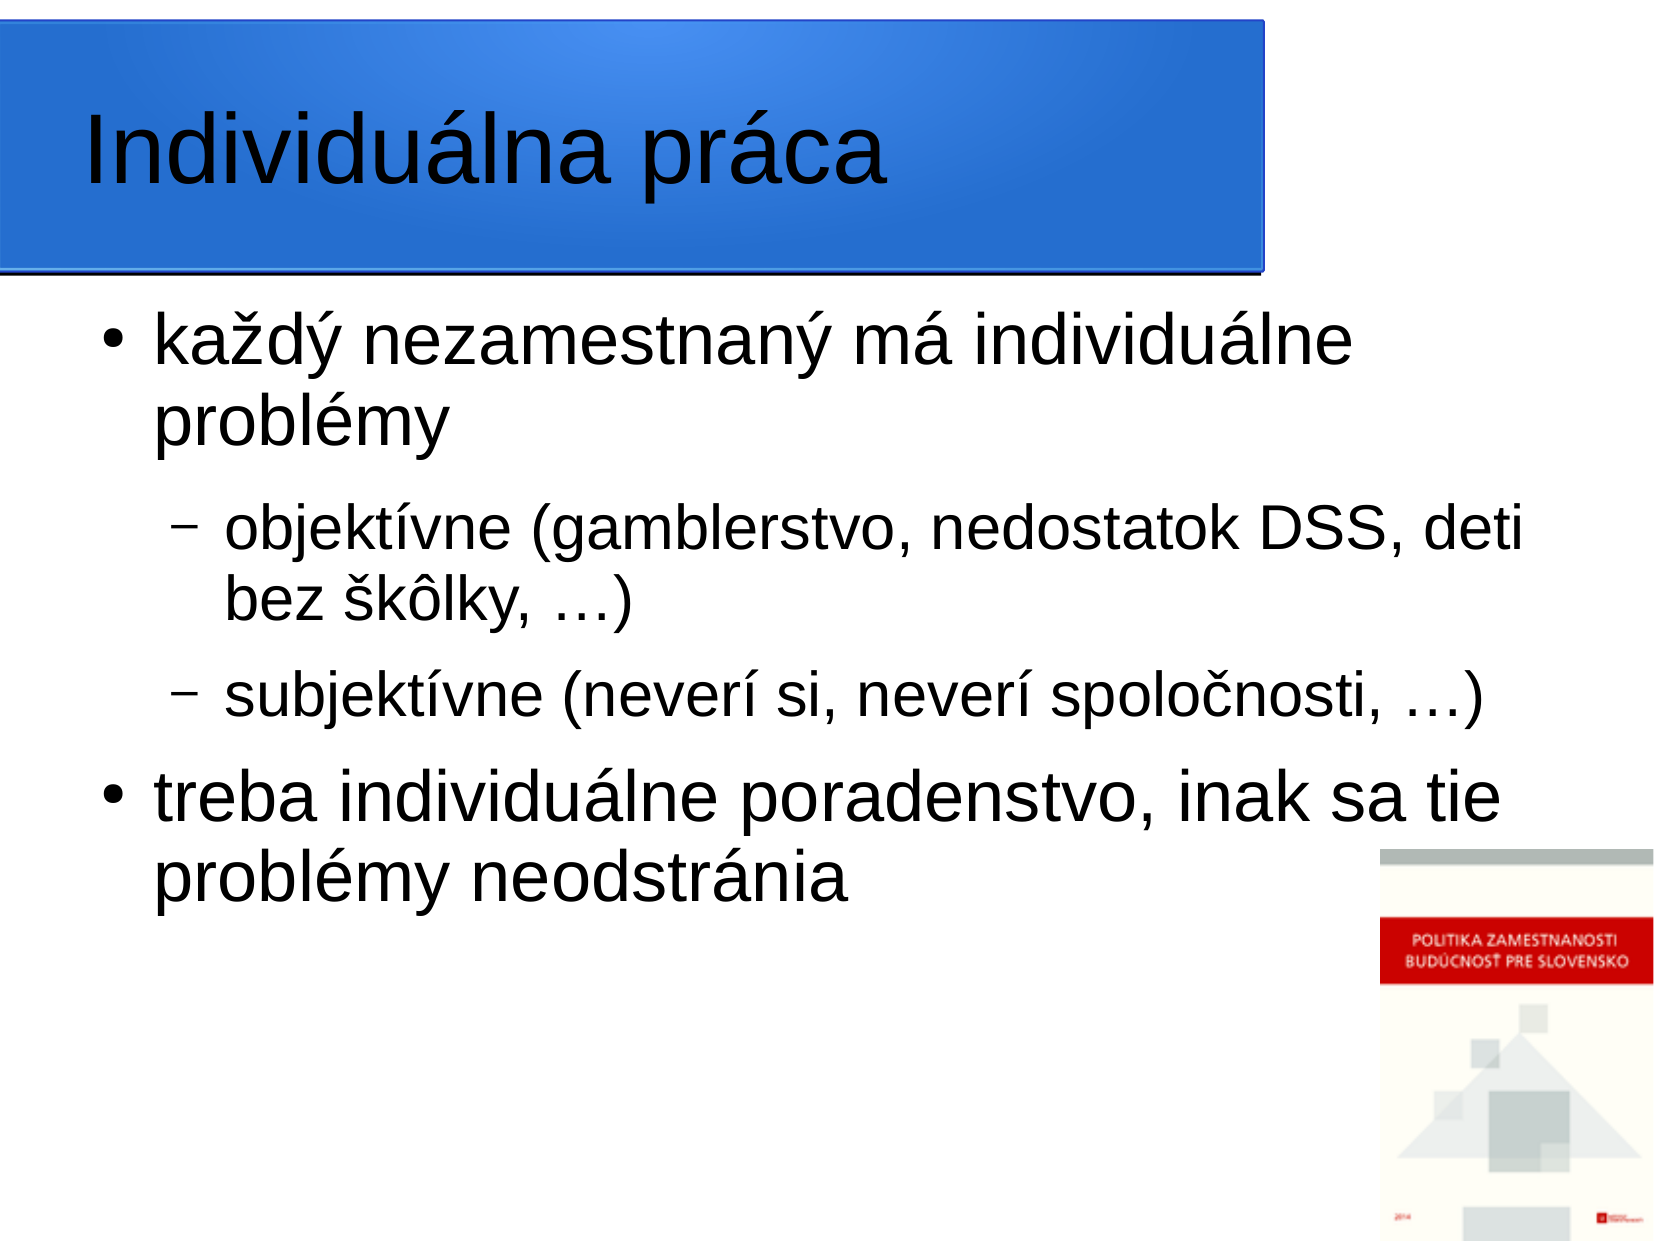

# Individuálna práca
každý nezamestnaný má individuálne problémy
objektívne (gamblerstvo, nedostatok DSS, deti bez škôlky, …)
subjektívne (neverí si, neverí spoločnosti, …)
treba individuálne poradenstvo, inak sa tie problémy neodstránia